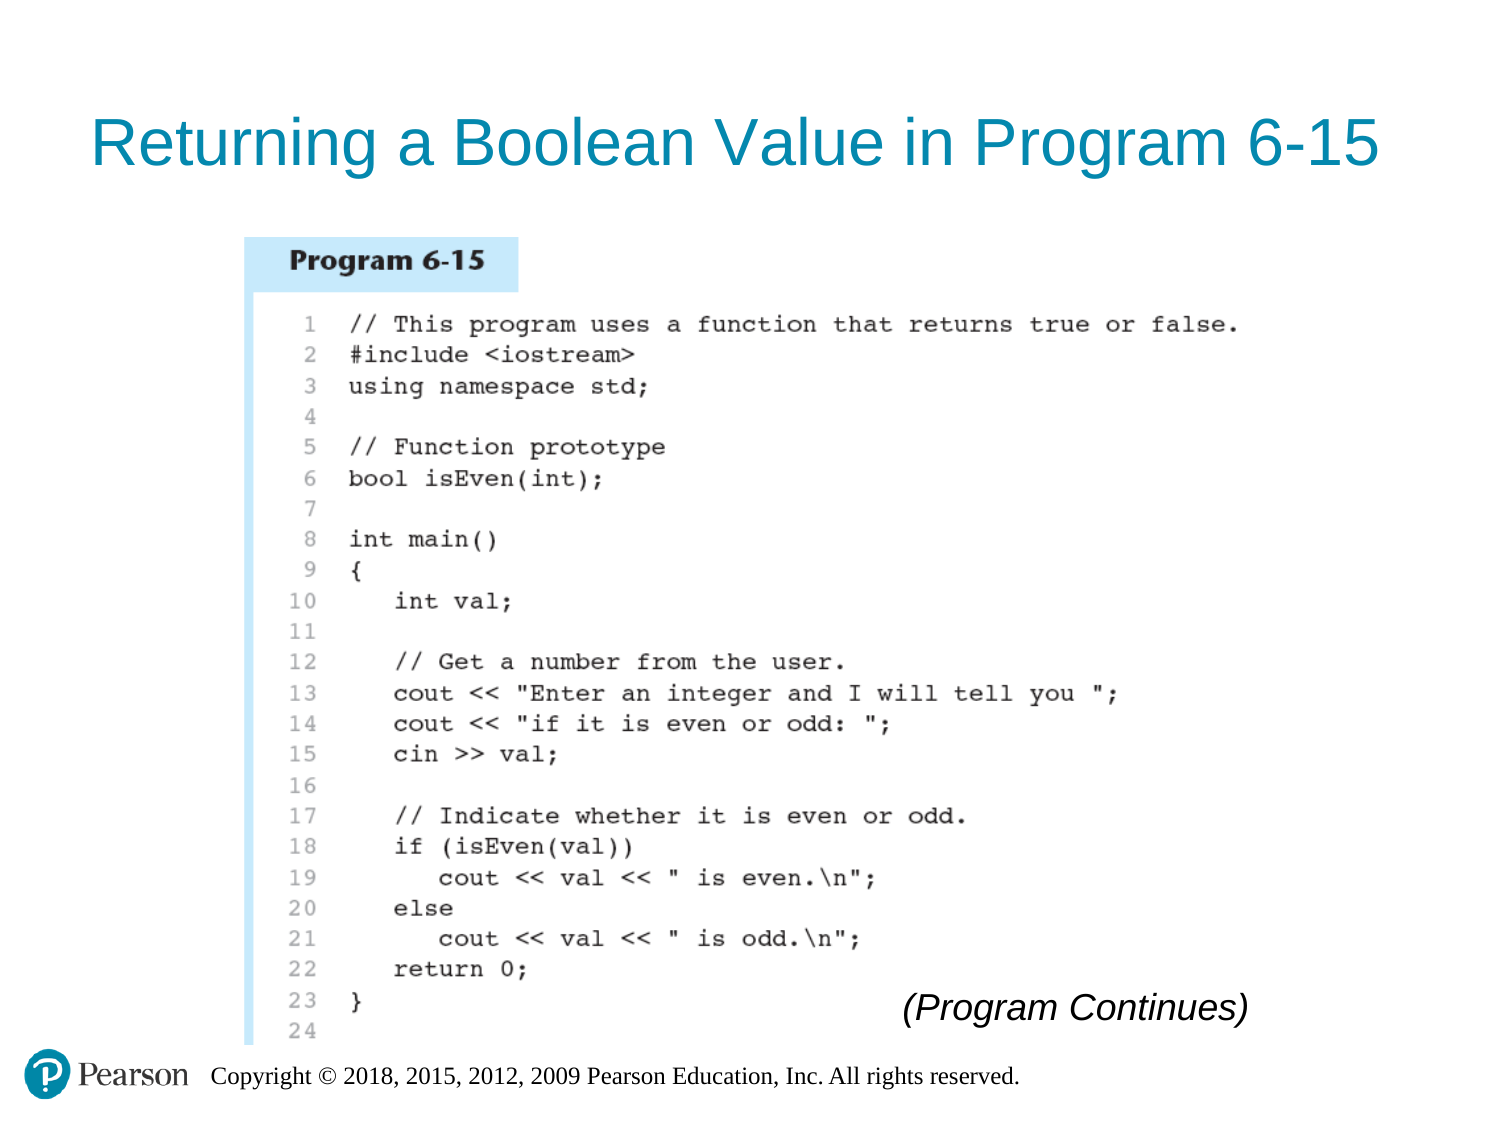

# Returning a Boolean Value in Program 6-15
(Program Continues)